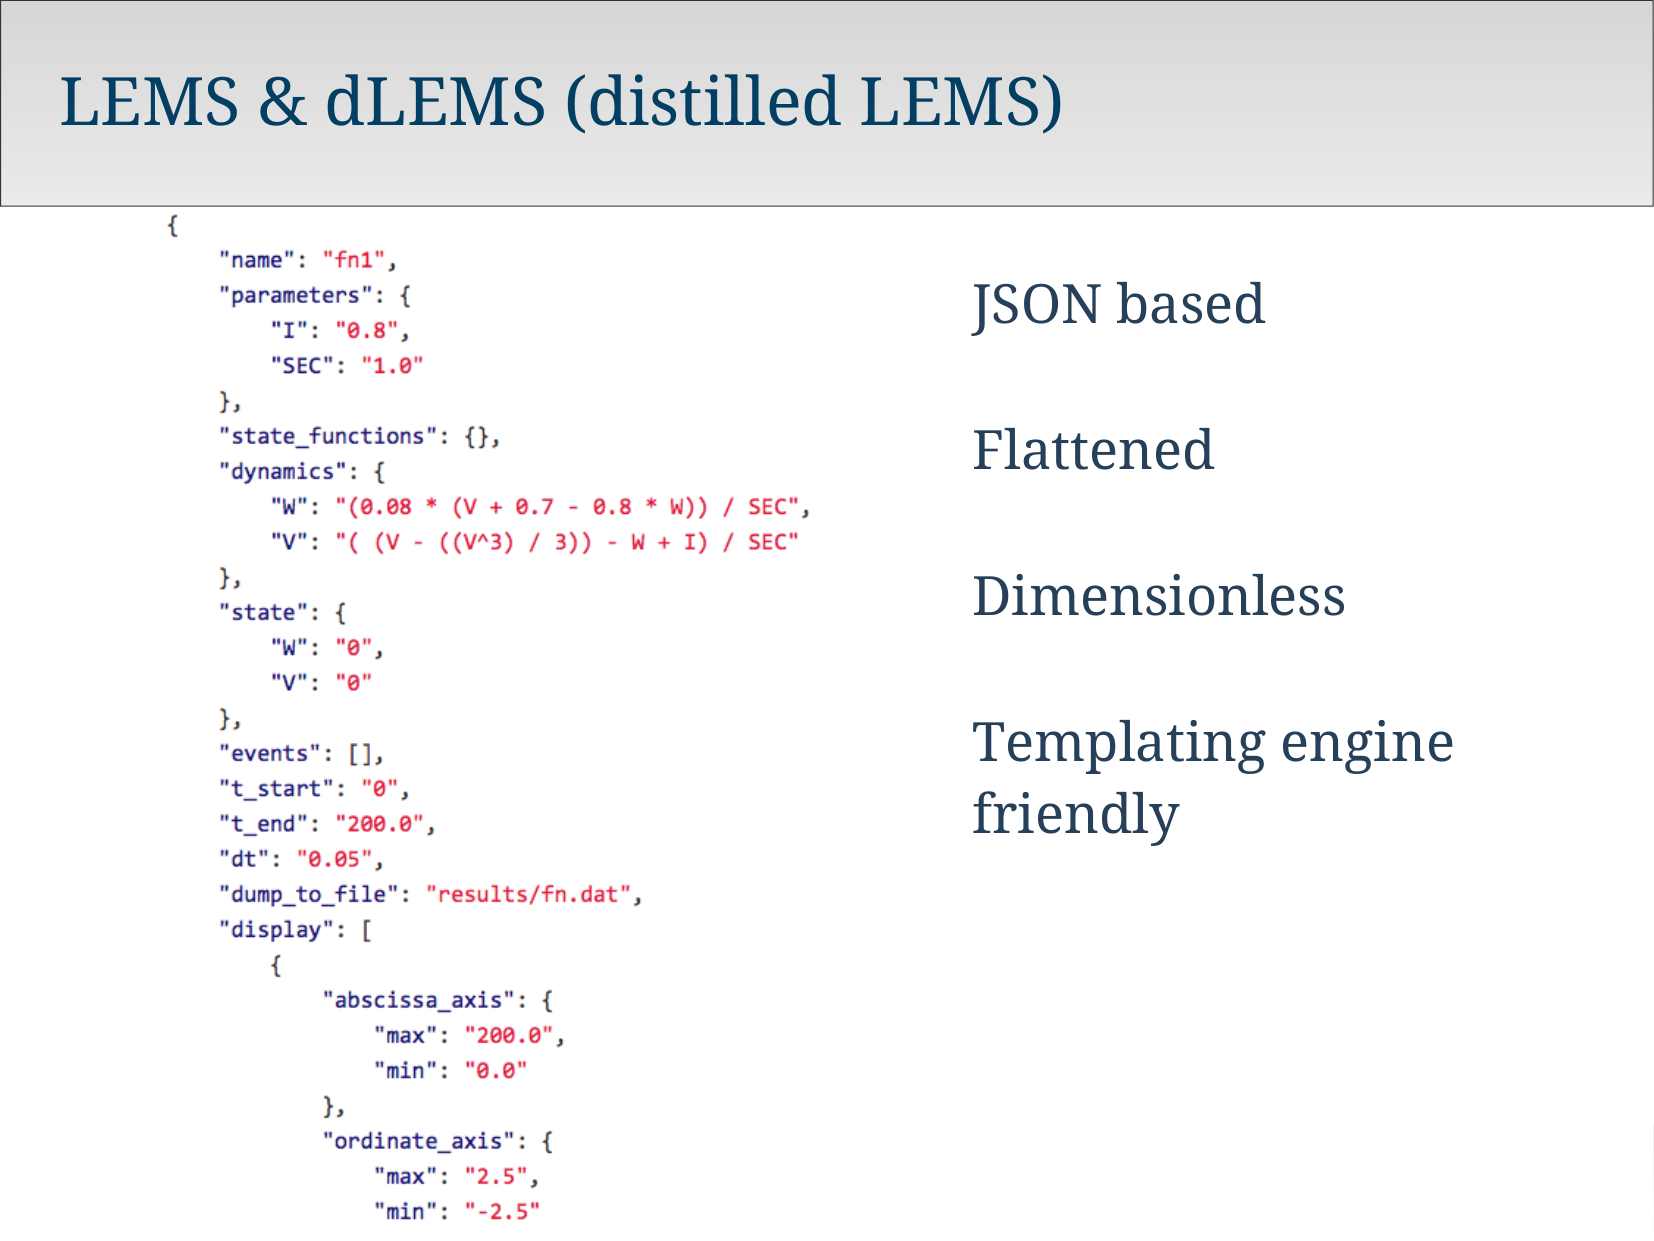

# LEMS & dLEMS (distilled LEMS)
JSON based
Flattened
Dimensionless
Templating engine
friendly
http://www.opensourcebrain.org